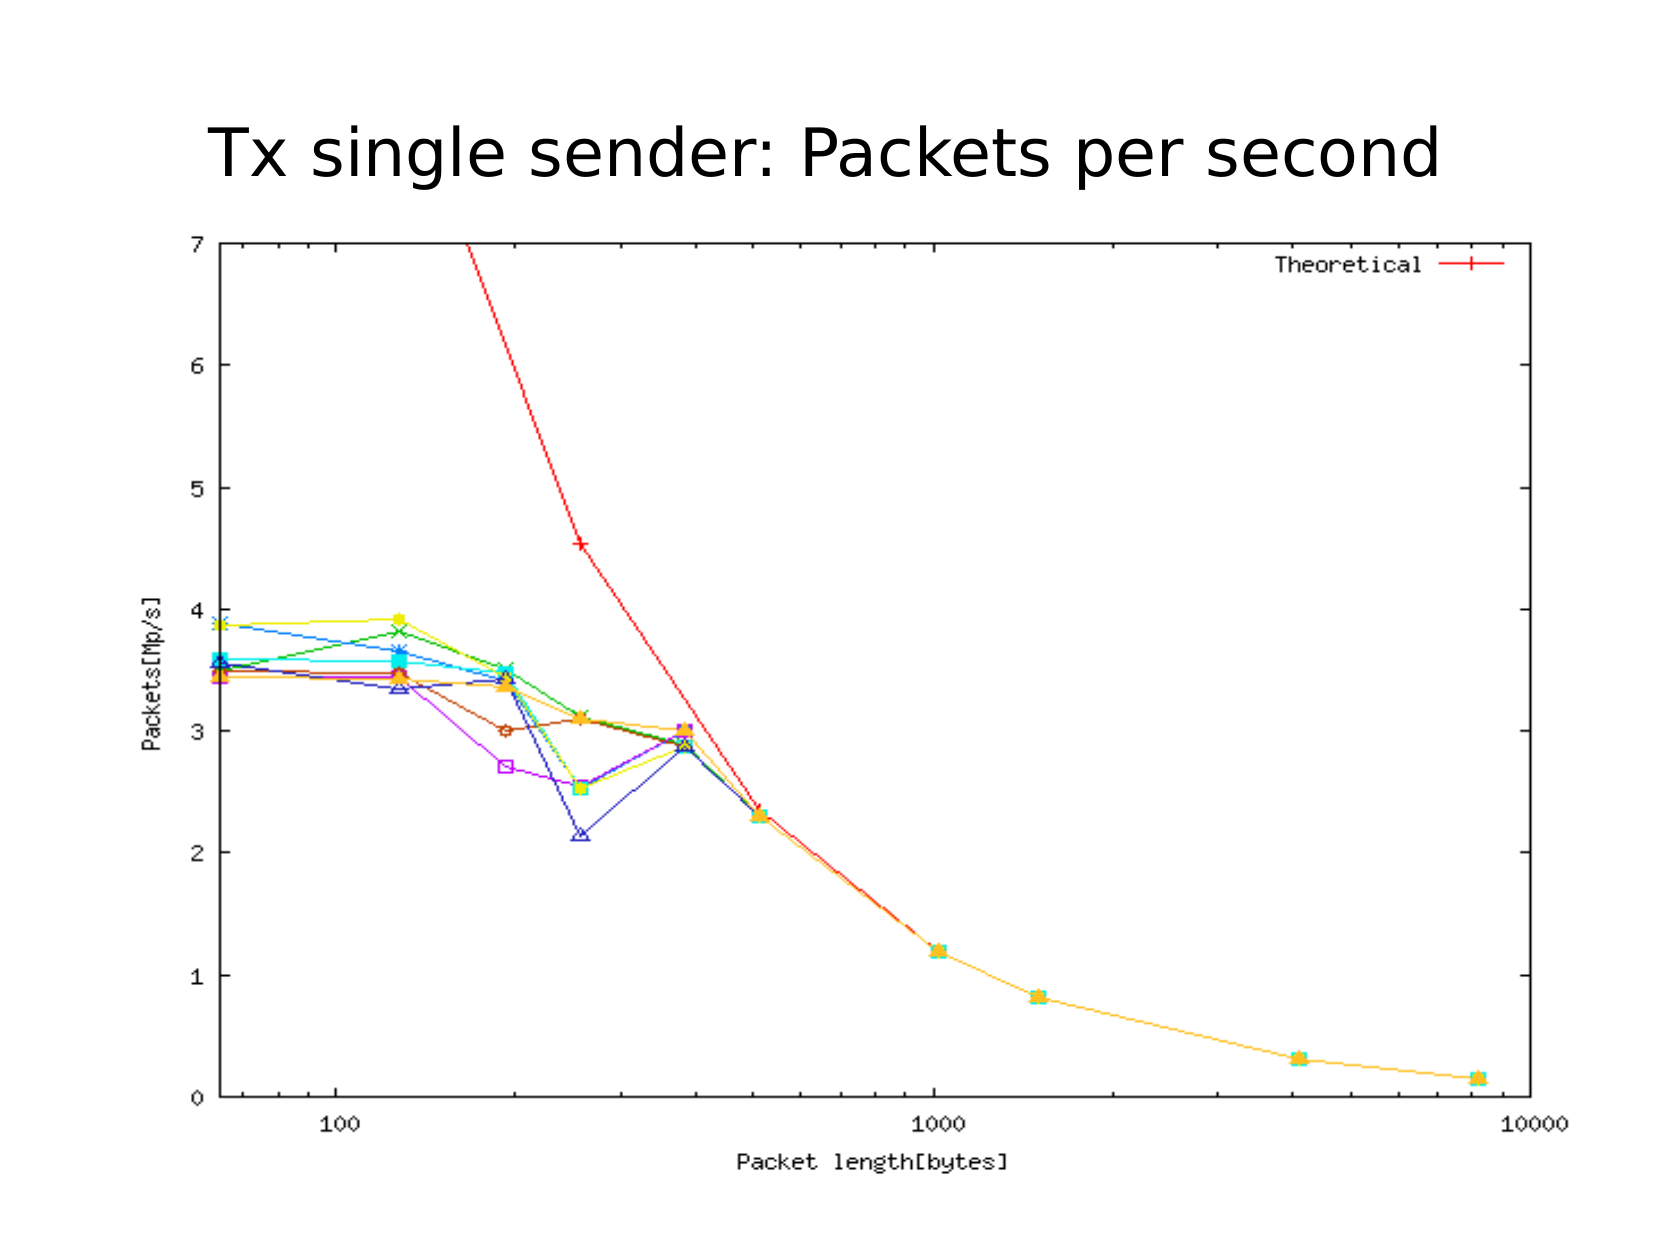

# Tx single sender: Packets per second